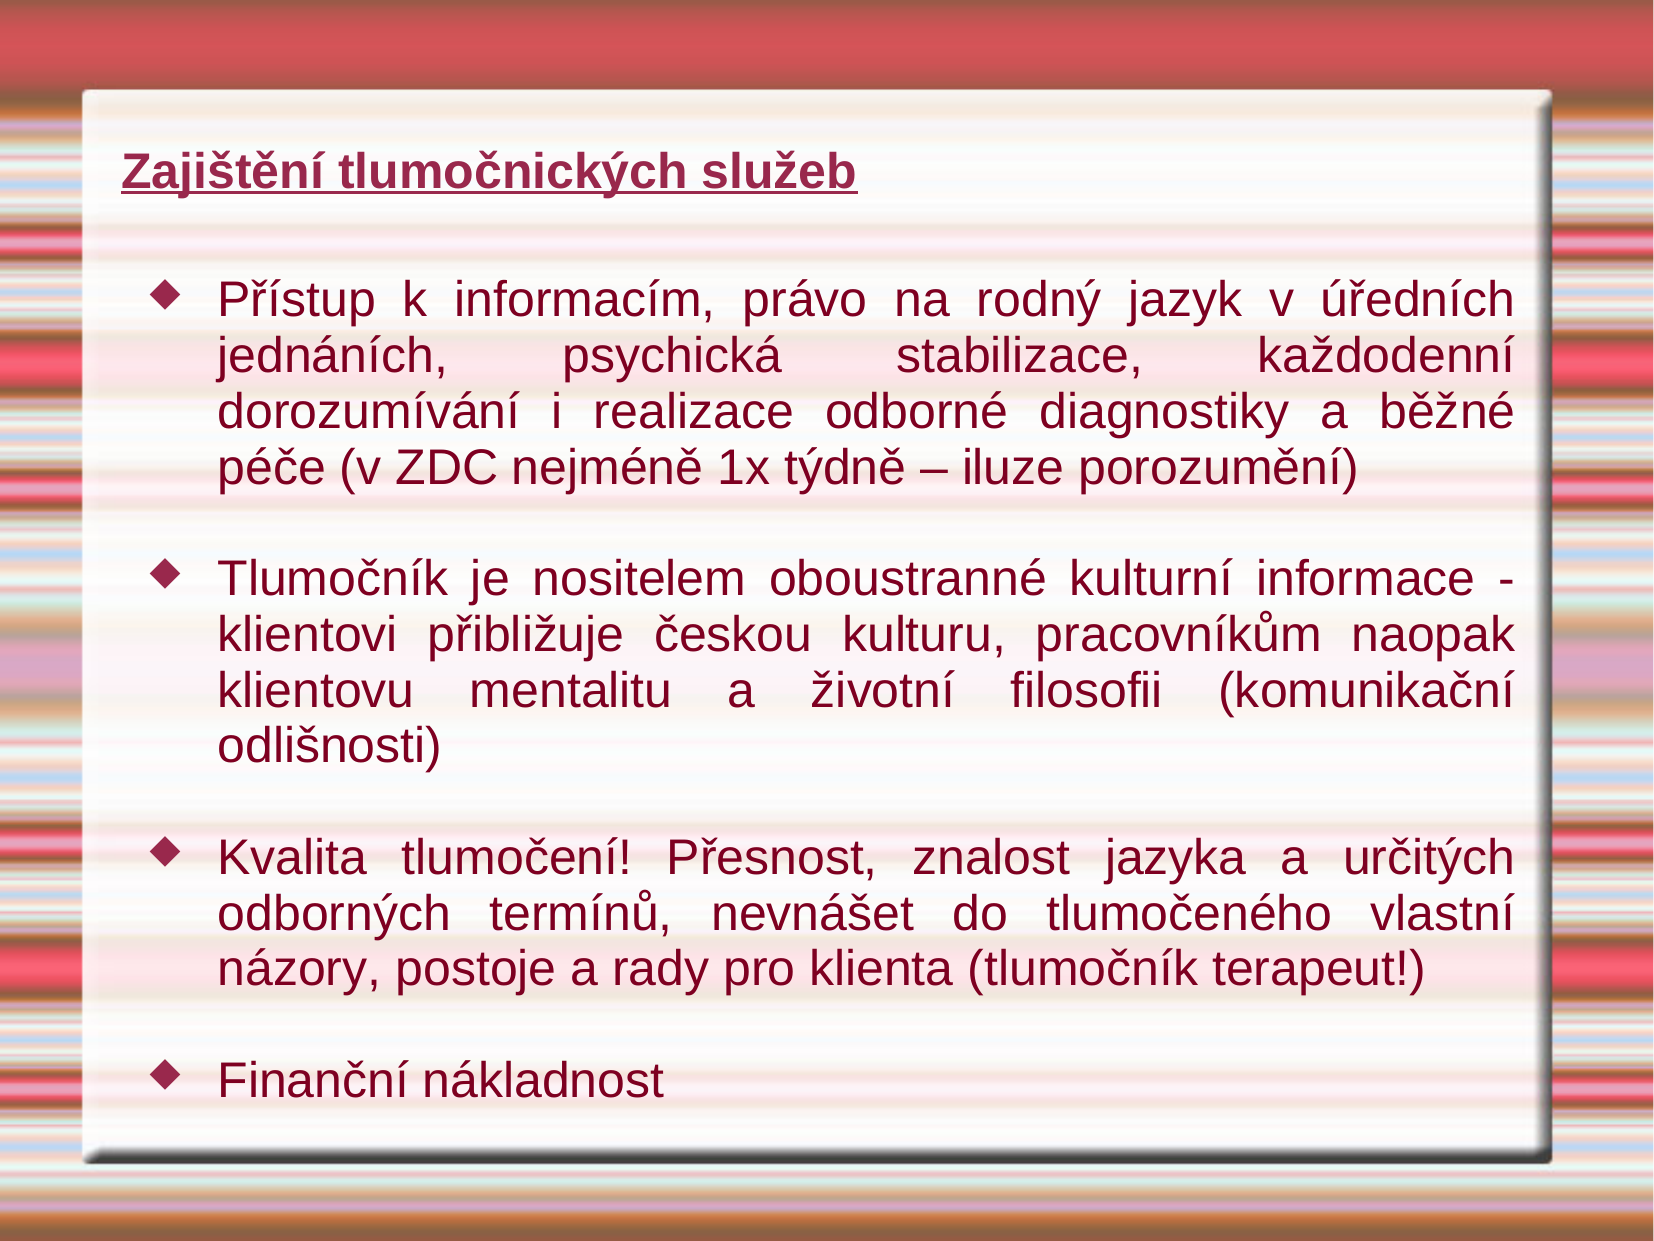

# Zajištění tlumočnických služeb
Přístup k informacím, právo na rodný jazyk v úředních jednáních, psychická stabilizace, každodenní dorozumívání i realizace odborné diagnostiky a běžné péče (v ZDC nejméně 1x týdně – iluze porozumění)
Tlumočník je nositelem oboustranné kulturní informace - klientovi přibližuje českou kulturu, pracovníkům naopak klientovu mentalitu a životní filosofii (komunikační odlišnosti)
Kvalita tlumočení! Přesnost, znalost jazyka a určitých odborných termínů, nevnášet do tlumočeného vlastní názory, postoje a rady pro klienta (tlumočník terapeut!)
Finanční nákladnost